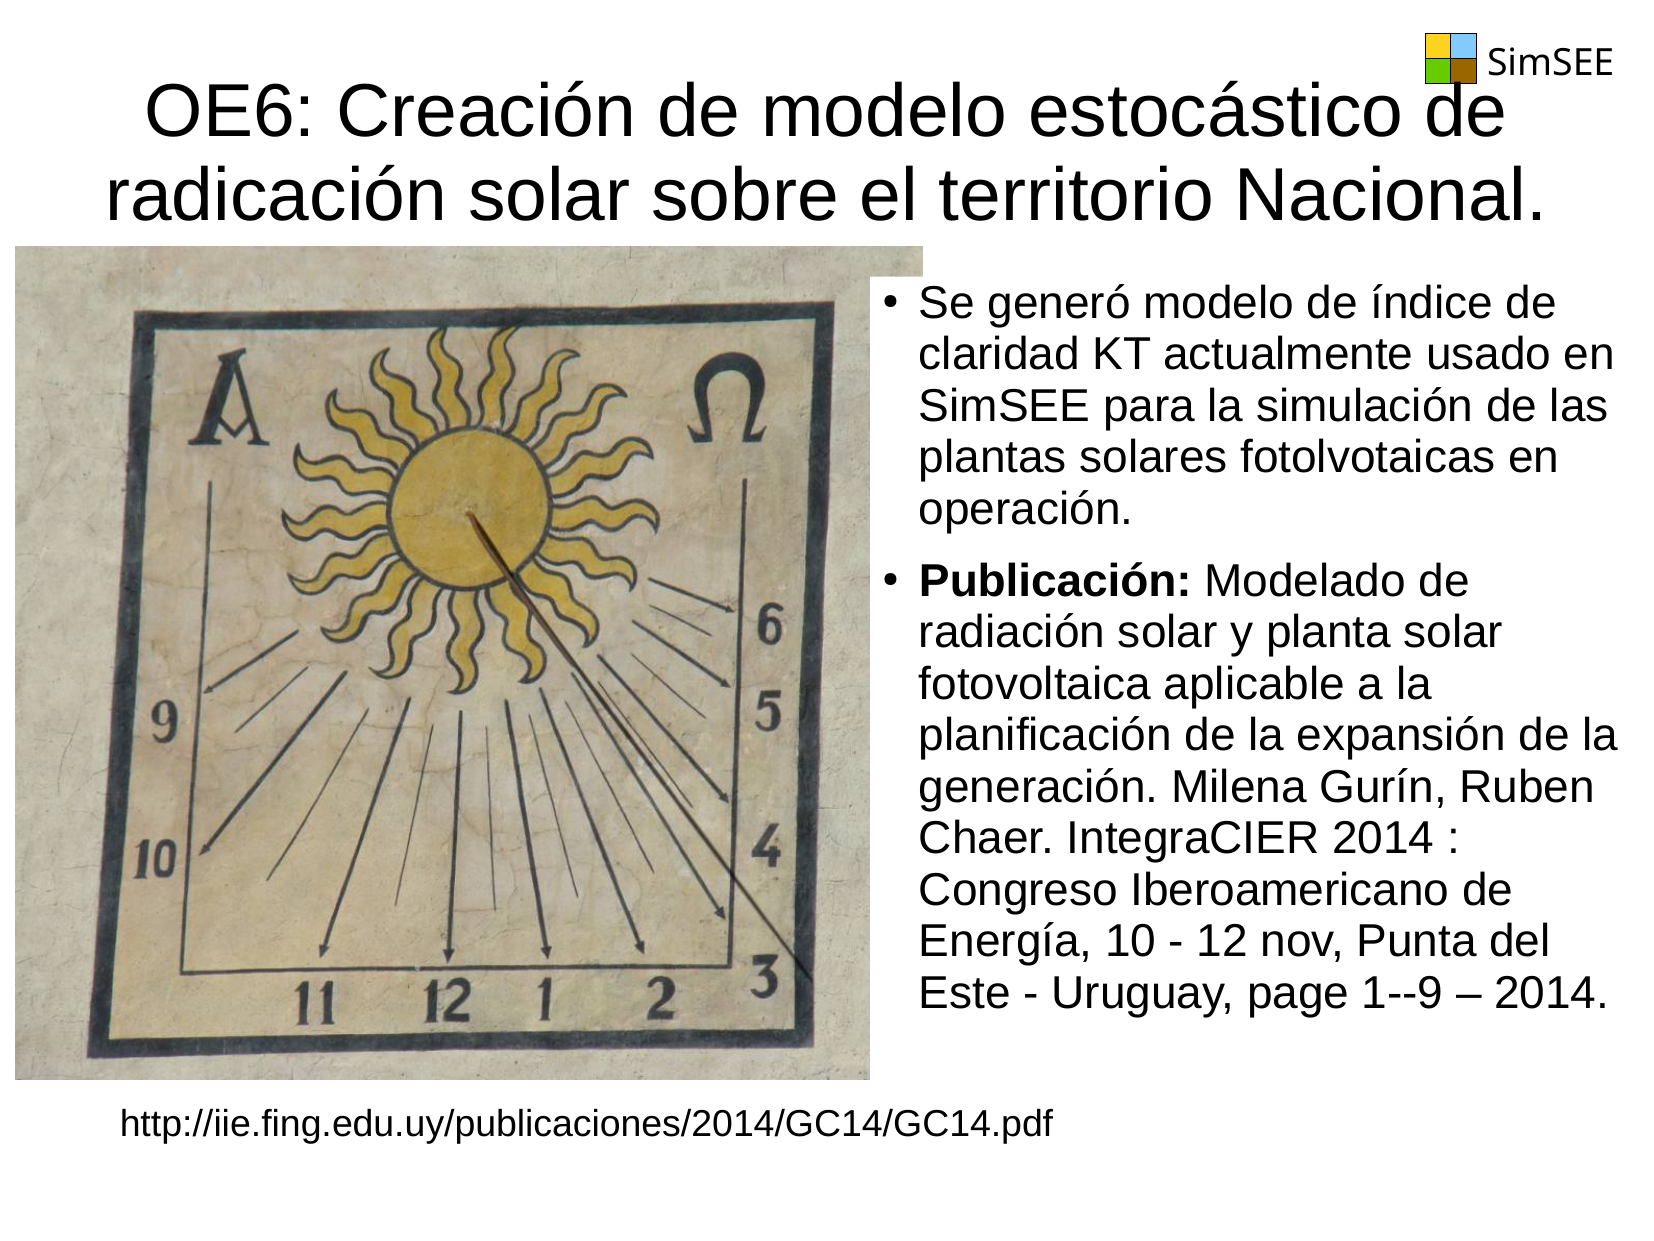

# OE6: Creación de modelo estocástico de radicación solar sobre el territorio Nacional.
Se generó modelo de índice de claridad KT actualmente usado en SimSEE para la simulación de las plantas solares fotolvotaicas en operación.
Publicación: Modelado de radiación solar y planta solar fotovoltaica aplicable a la planificación de la expansión de la generación. Milena Gurín, Ruben Chaer. IntegraCIER 2014 : Congreso Iberoamericano de Energía, 10 - 12 nov, Punta del Este - Uruguay, page 1--9 – 2014.
http://iie.fing.edu.uy/publicaciones/2014/GC14/GC14.pdf